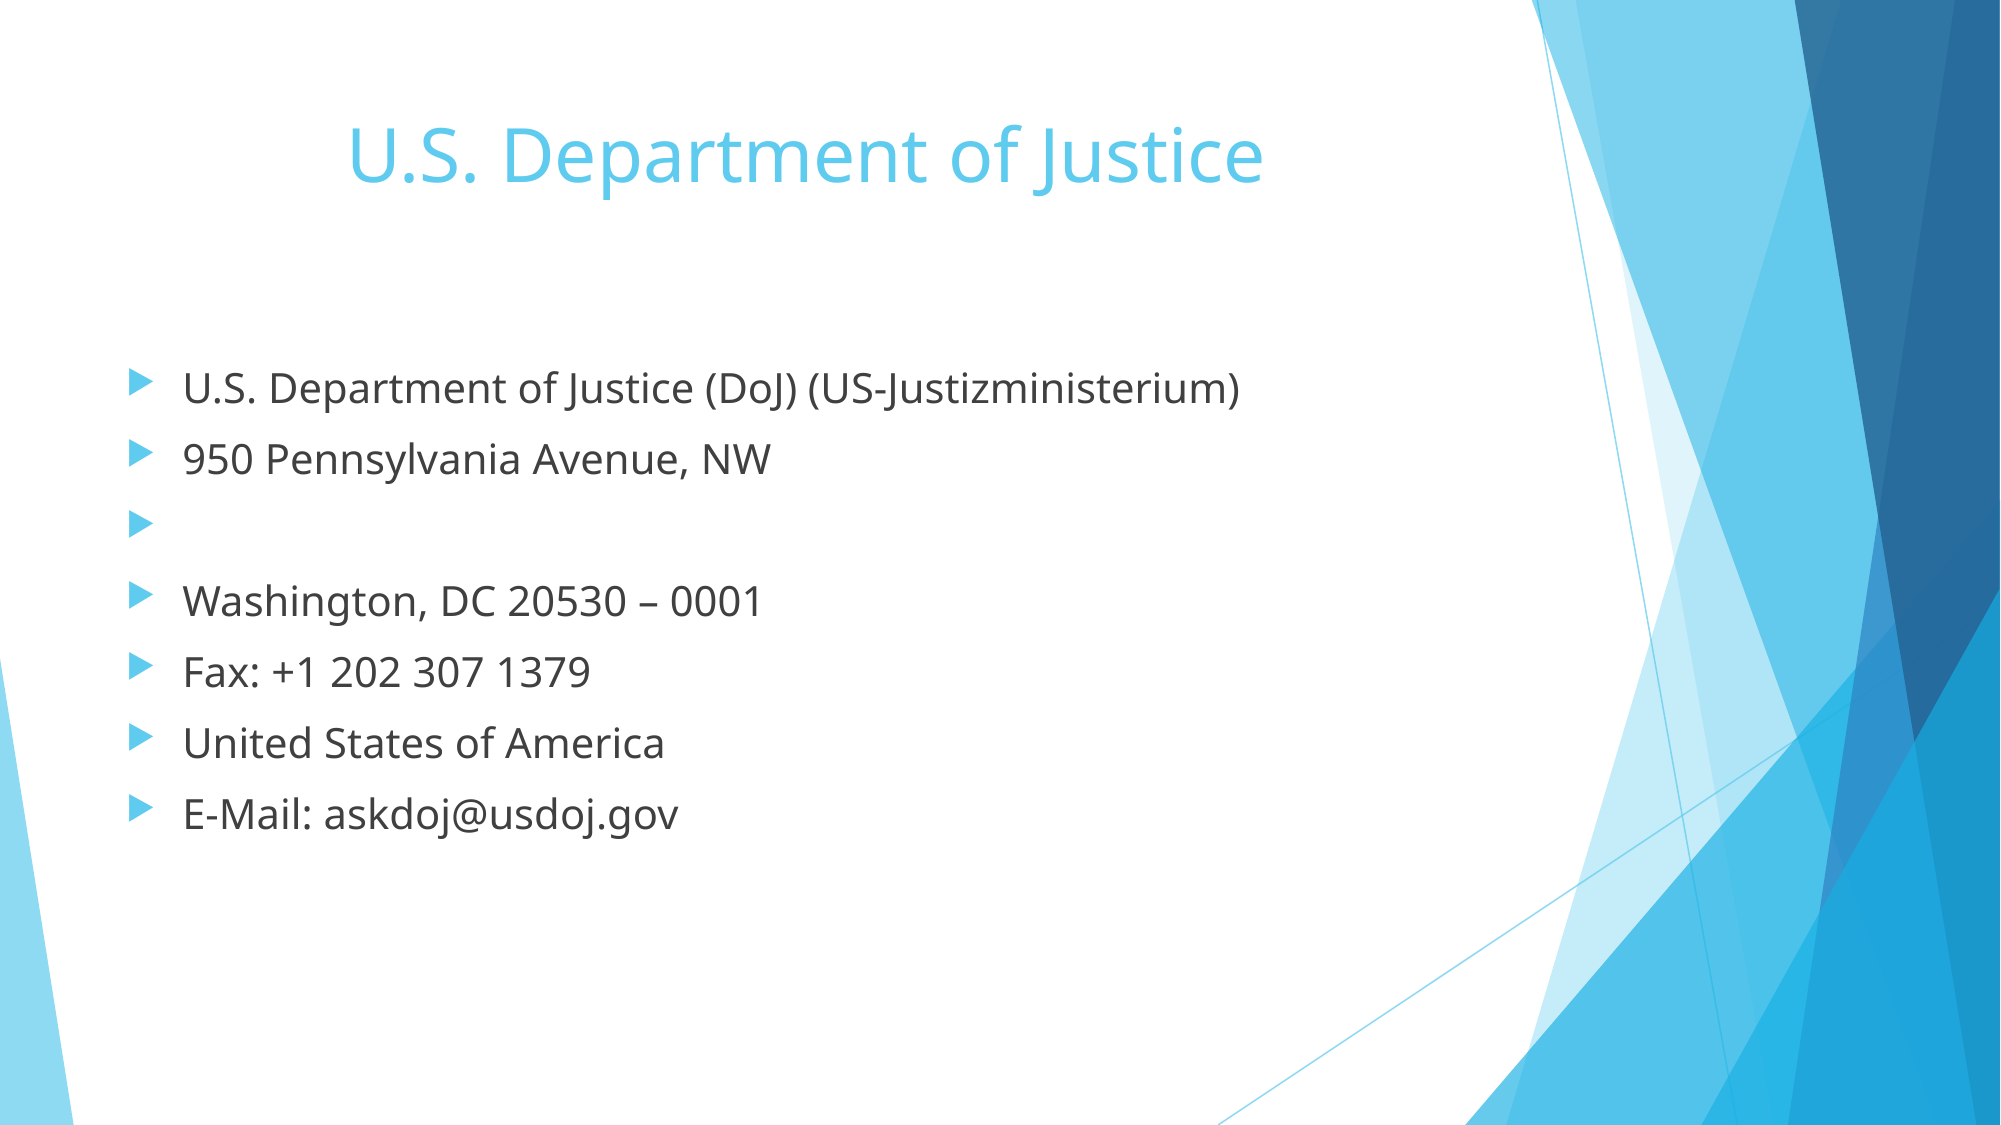

# U.S. Department of Justice
U.S. Department of Justice (DoJ) (US-Justizministerium)
950 Pennsylvania Avenue, NW
Washington, DC 20530 – 0001
Fax: +1 202 307 1379
United States of America
E-Mail: askdoj@usdoj.gov